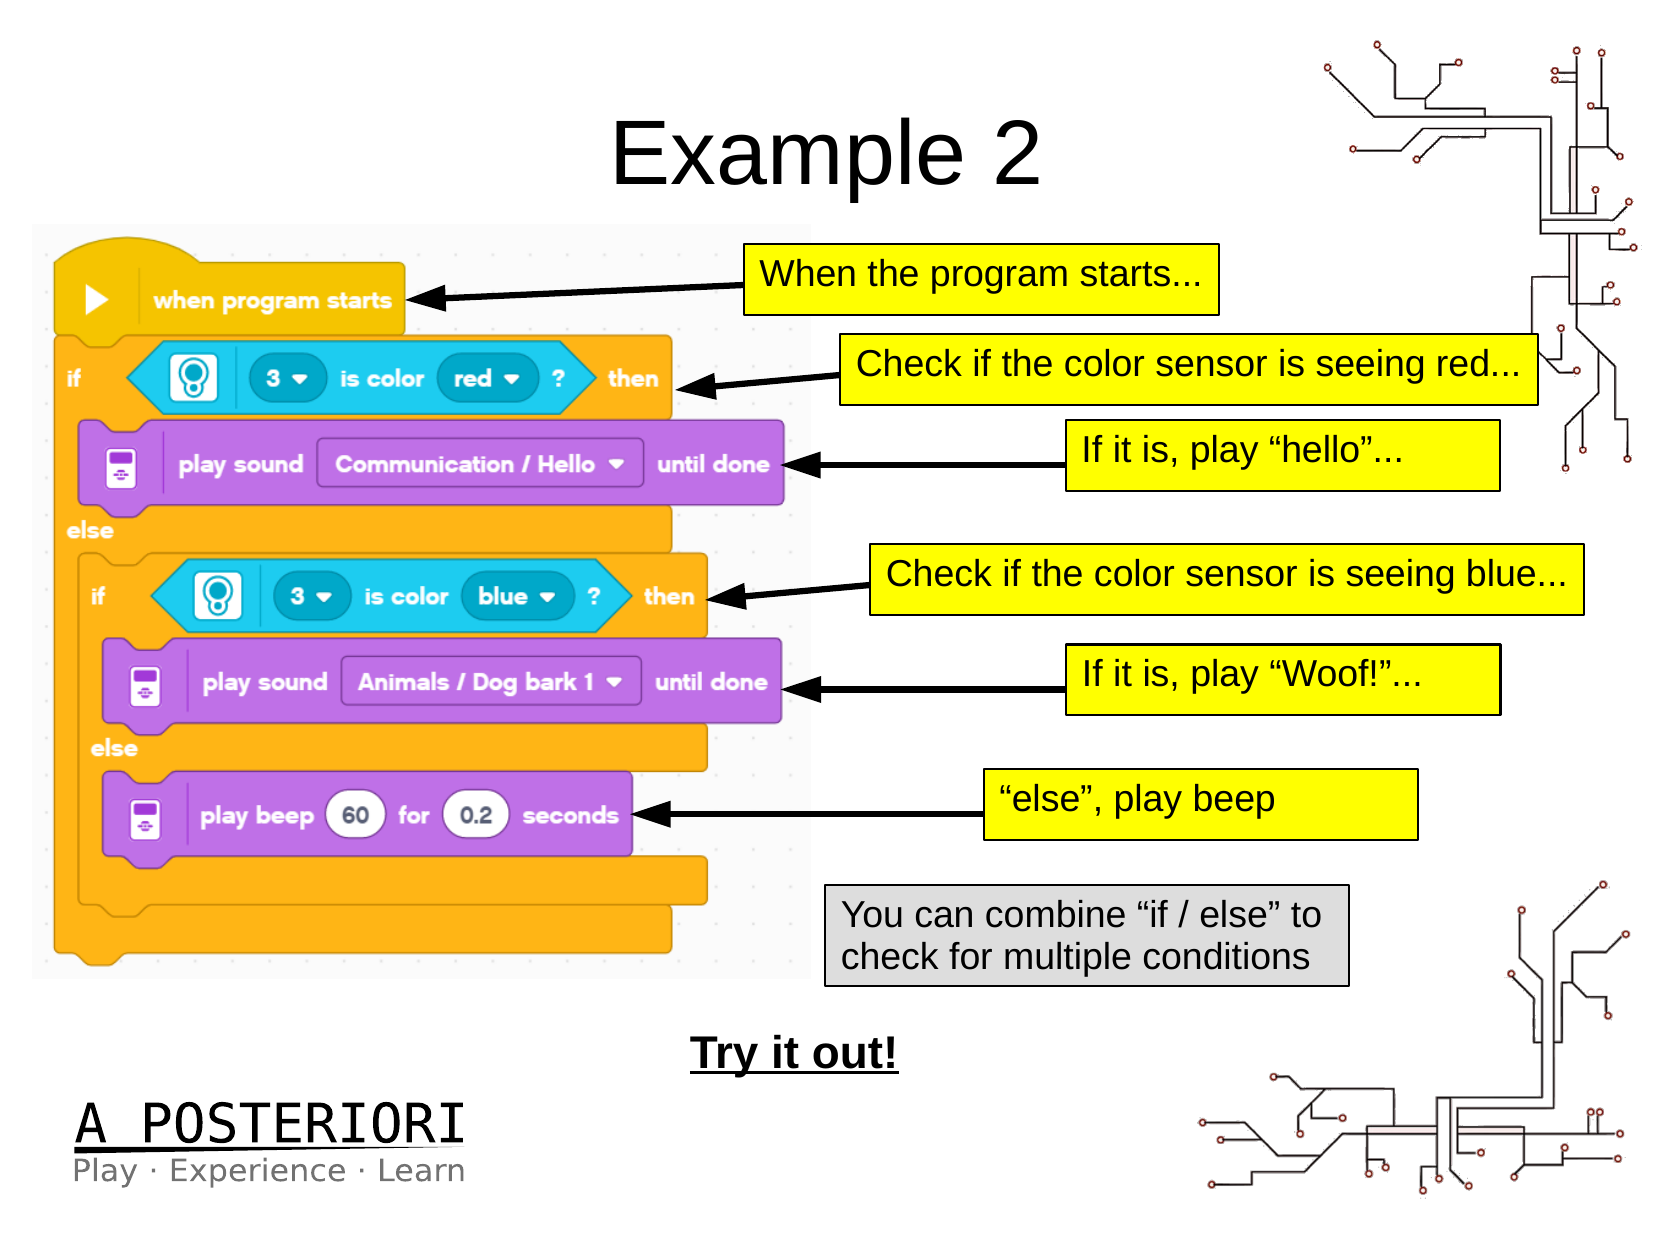

# Example 2
When the program starts...
Check if the color sensor is seeing red...
If it is, play “hello”...
Check if the color sensor is seeing blue...
If it is, play “Woof!”...
“else”, play beep
You can combine “if / else” to
check for multiple conditions
Try it out!